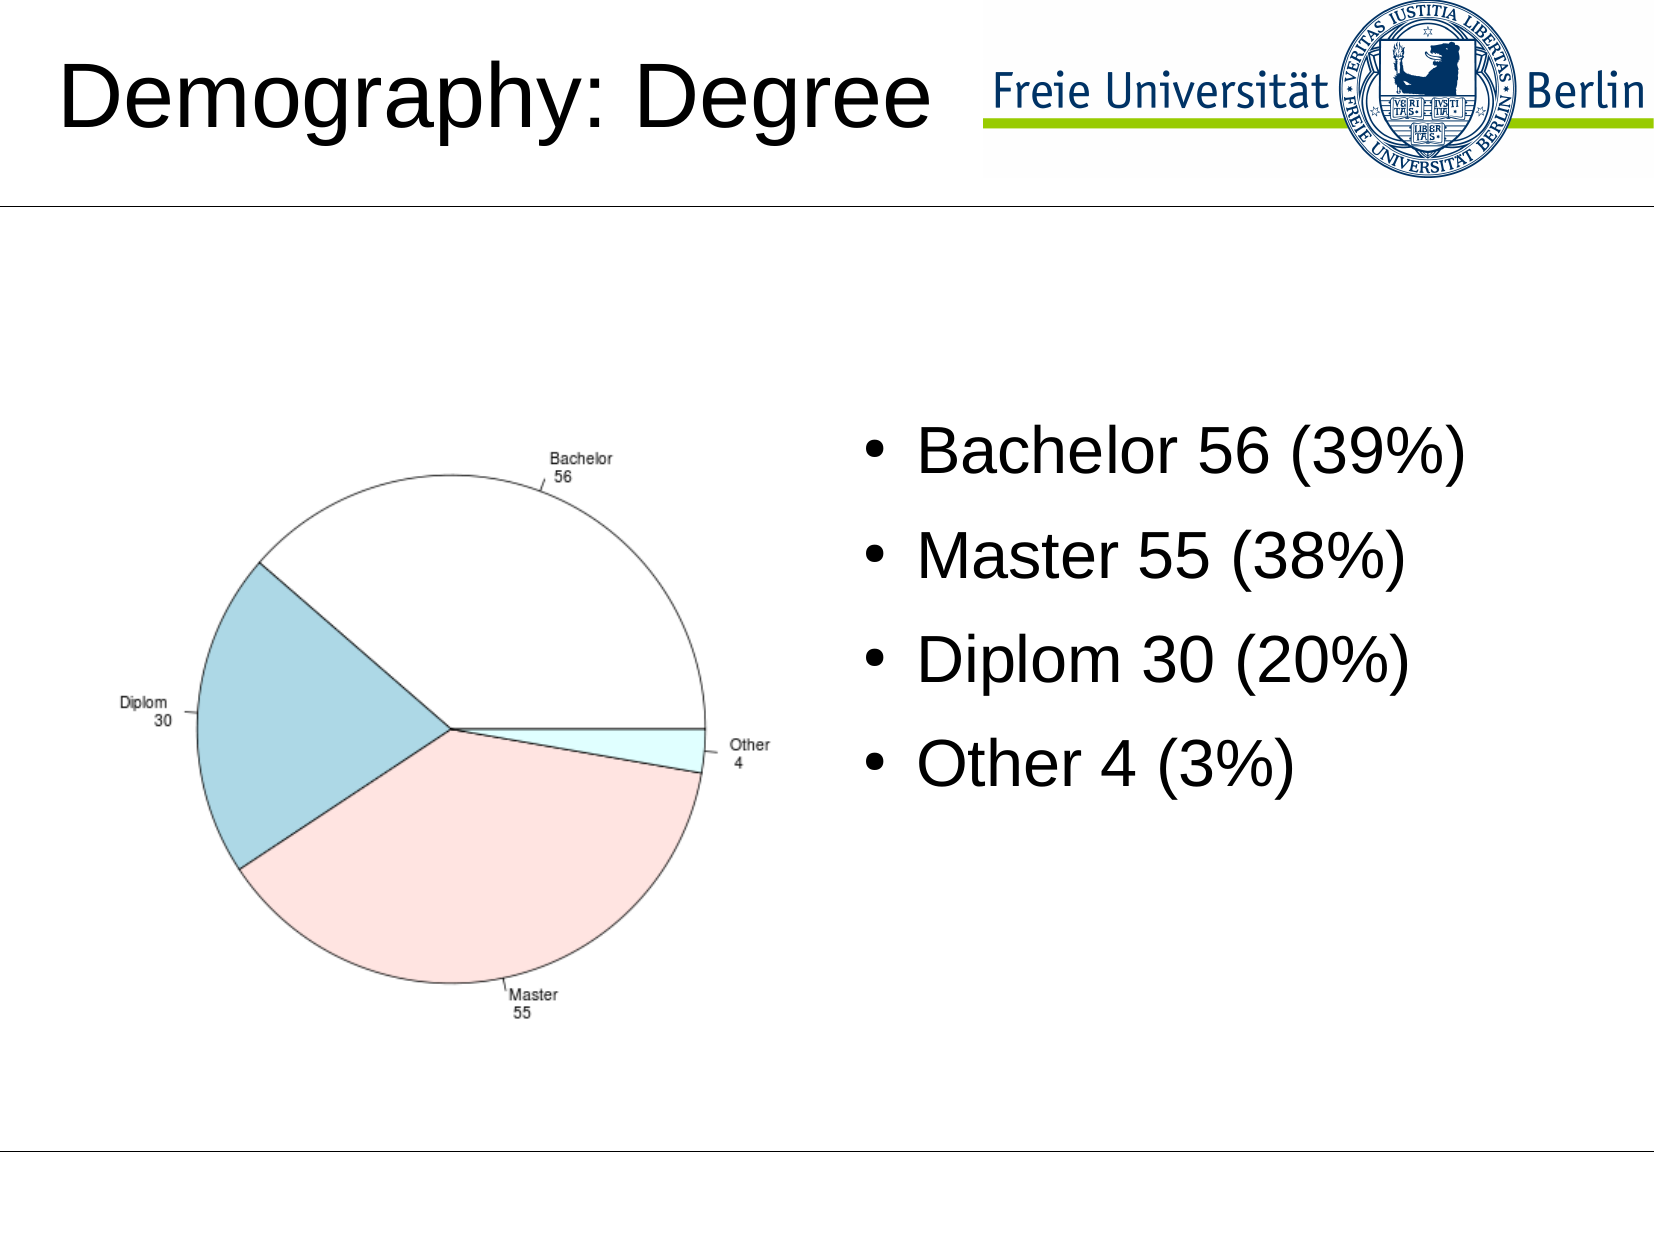

# Demography: Degree
Bachelor 56 (39%)
Master 55 (38%)
Diplom 30 (20%)
Other 4 (3%)